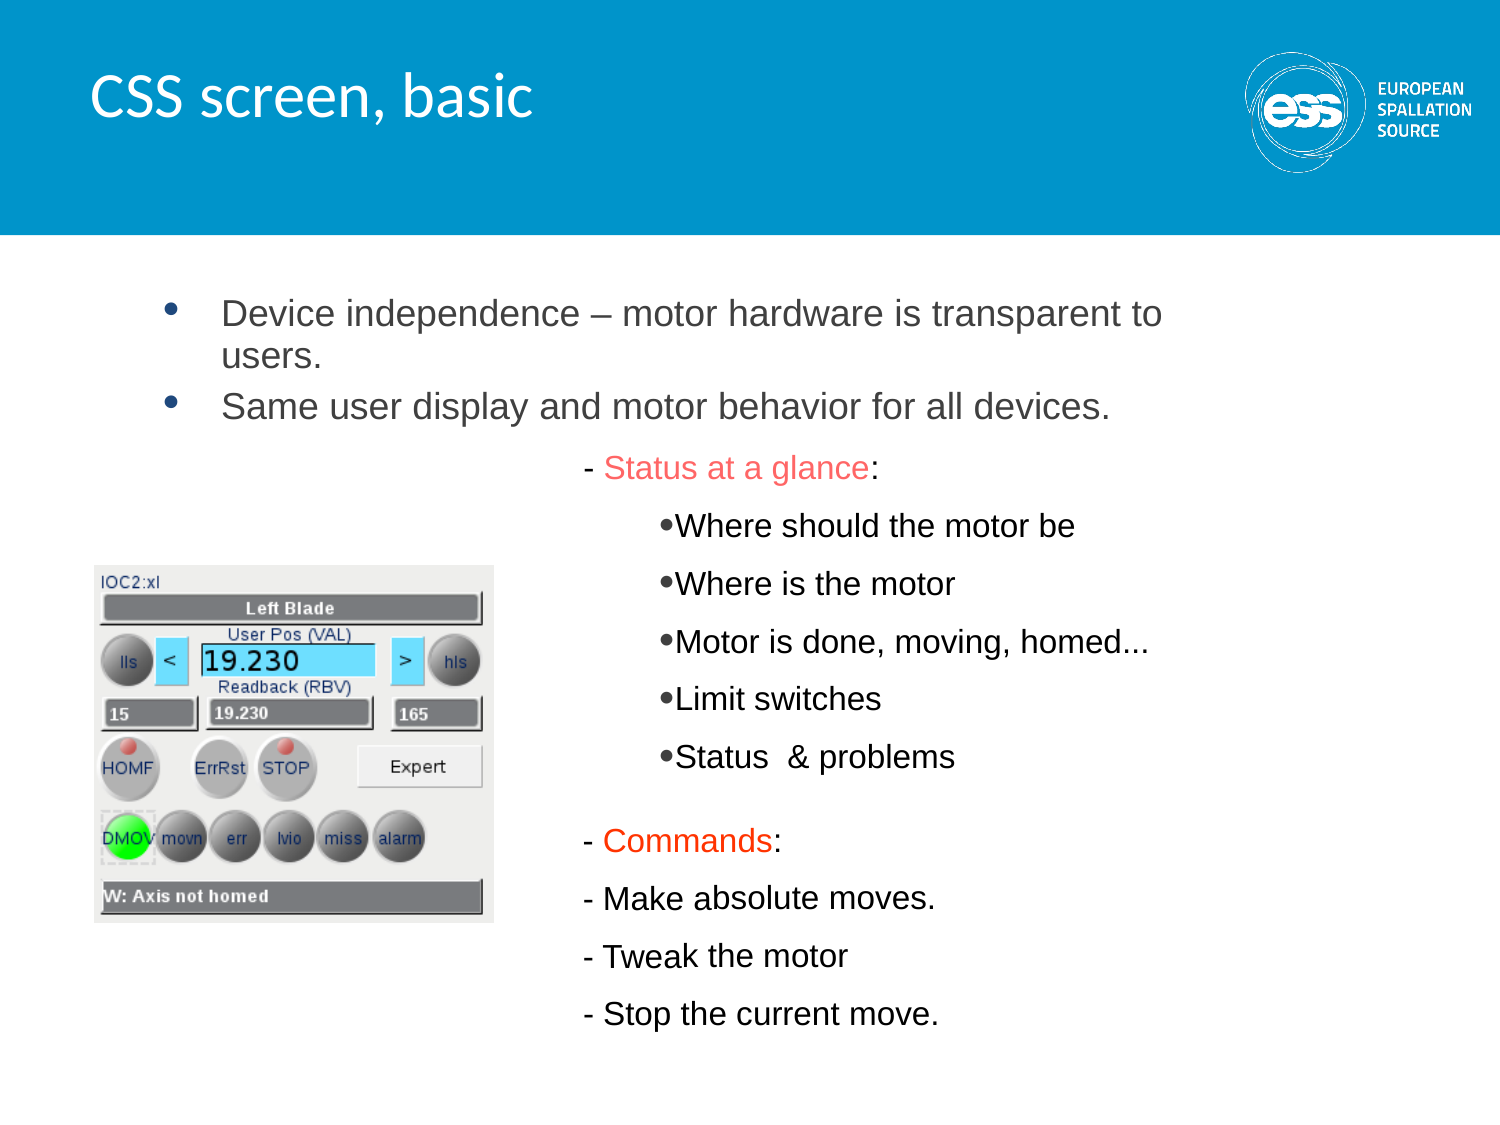

# CSS screen, basic
Device independence – motor hardware is transparent to users.
Same user display and motor behavior for all devices.
- Status at a glance:
Where should the motor be
Where is the motor
Motor is done, moving, homed...
Limit switches
Status & problems
- Commands:
- Make absolute moves.
- Tweak the motor
- Stop the current move.